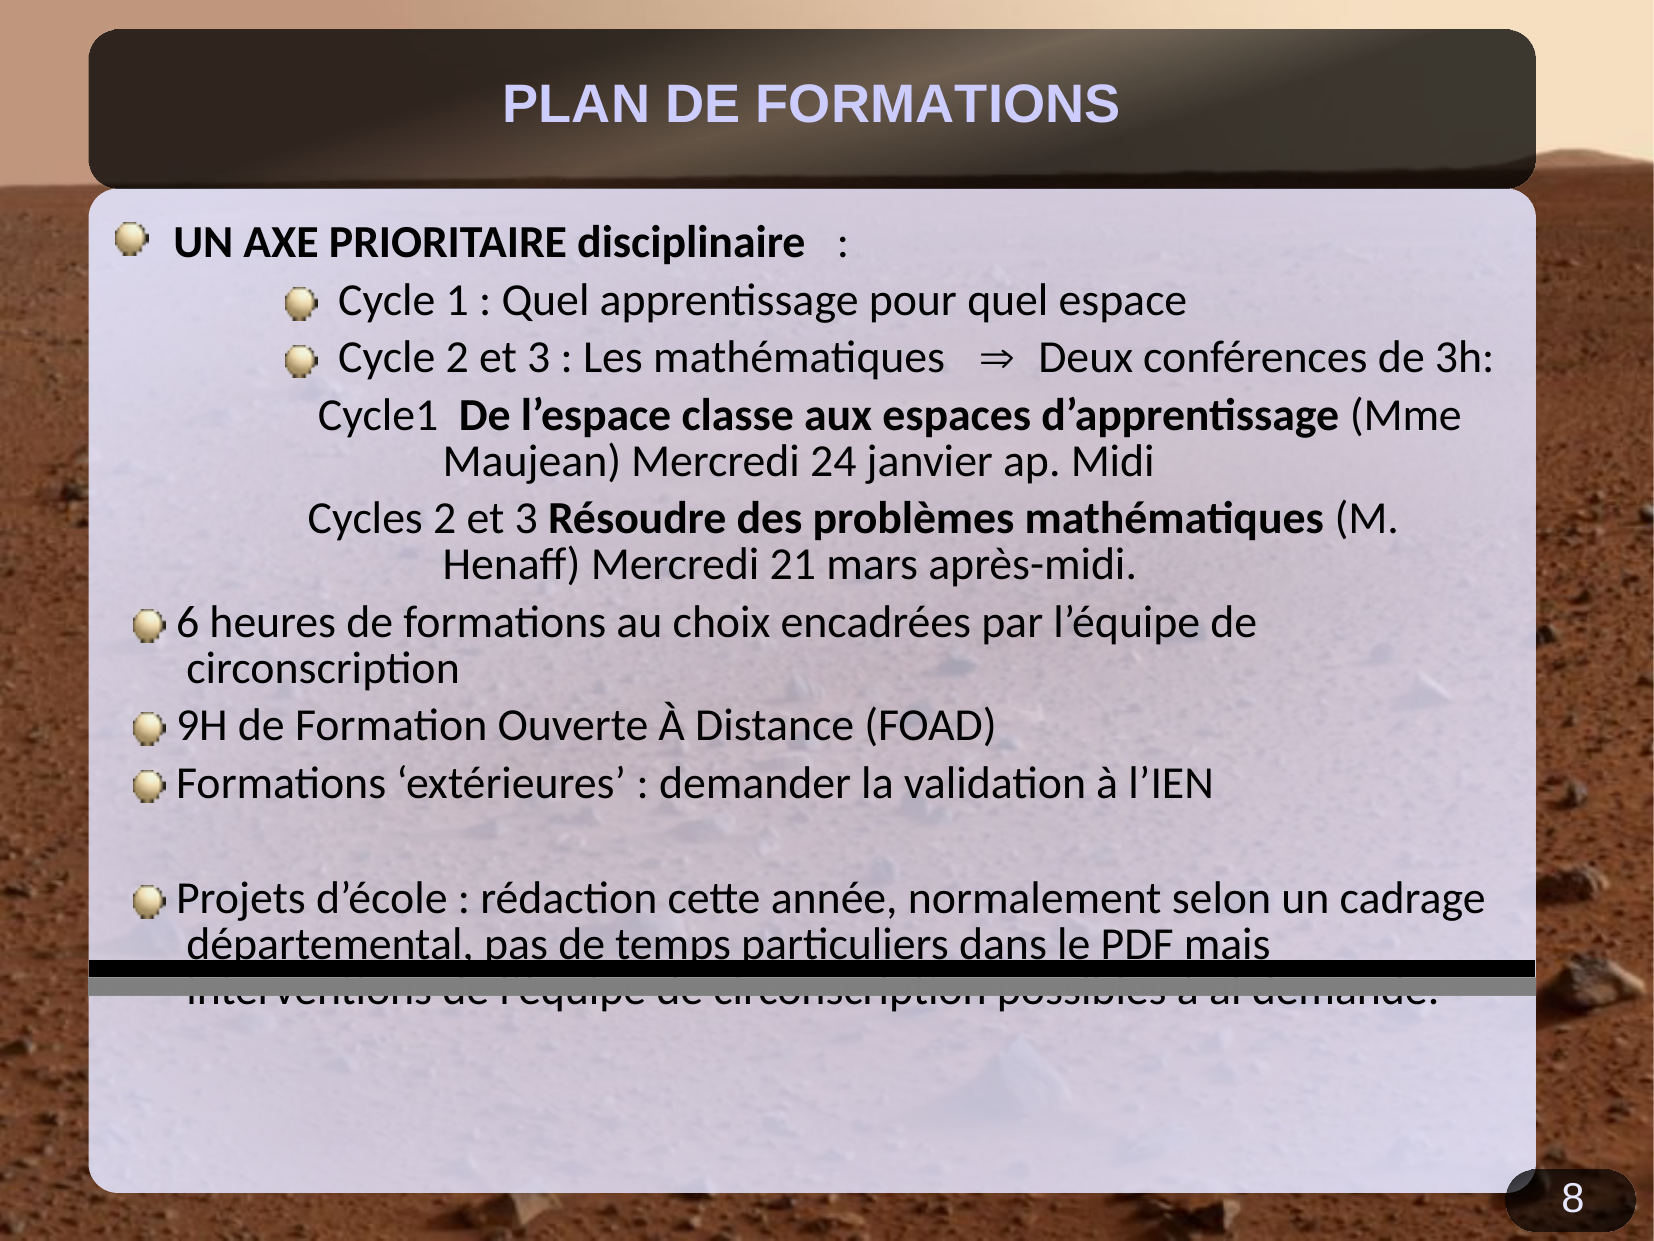

# PLAN DE FORMATIONS
 UN AXE PRIORITAIRE disciplinaire :
 Cycle 1 : Quel apprentissage pour quel espace
 Cycle 2 et 3 : Les mathématiques  Deux conférences de 3h:
 Cycle1 De l’espace classe aux espaces d’apprentissage (Mme Maujean) Mercredi 24 janvier ap. Midi
 Cycles 2 et 3 Résoudre des problèmes mathématiques (M. Henaff) Mercredi 21 mars après-midi.
 6 heures de formations au choix encadrées par l’équipe de circonscription
 9H de Formation Ouverte À Distance (FOAD)
 Formations ‘extérieures’ : demander la validation à l’IEN
 Projets d’école : rédaction cette année, normalement selon un cadrage départemental, pas de temps particuliers dans le PDF mais interventions de l’équipe de circonscription possibles à al demande.